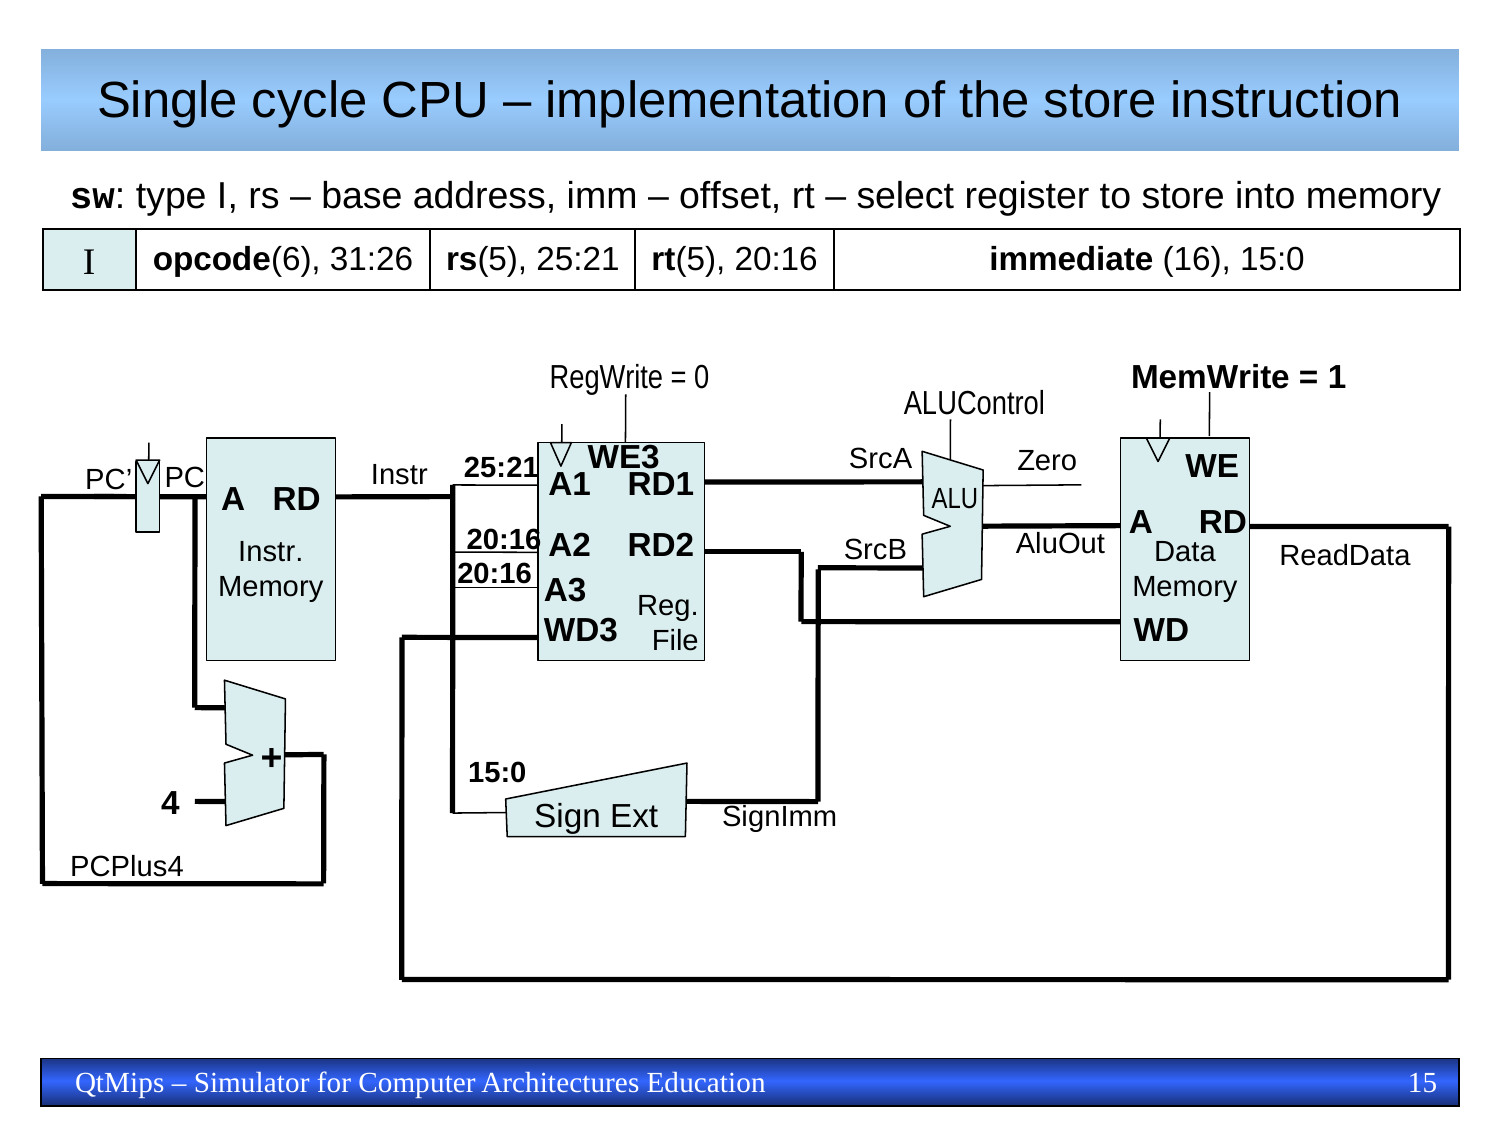

# Single cycle CPU – implementation of the store instruction
sw: type I, rs – base address, imm – offset, rt – select register to store into memory
| I | opcode(6), 31:26 | rs(5), 25:21 | rt(5), 20:16 | immediate (16), 15:0 |
| --- | --- | --- | --- | --- |
MemWrite = 1
RegWrite = 0
ALUControl
WE3
Reg.
 File
A1 RD1
A2 RD2
A3
WD3
SrcA
Zero
Instr. Memory
A RD
Data Memory
WE
A RD
WD
25:21
Instr
PC
PC’
ALU
20:16
AluOut
SrcB
ReadData
20:16
+
15:0
Sign Ext
4
SignImm
PCPlus4
QtMips – Simulator for Computer Architectures Education
15